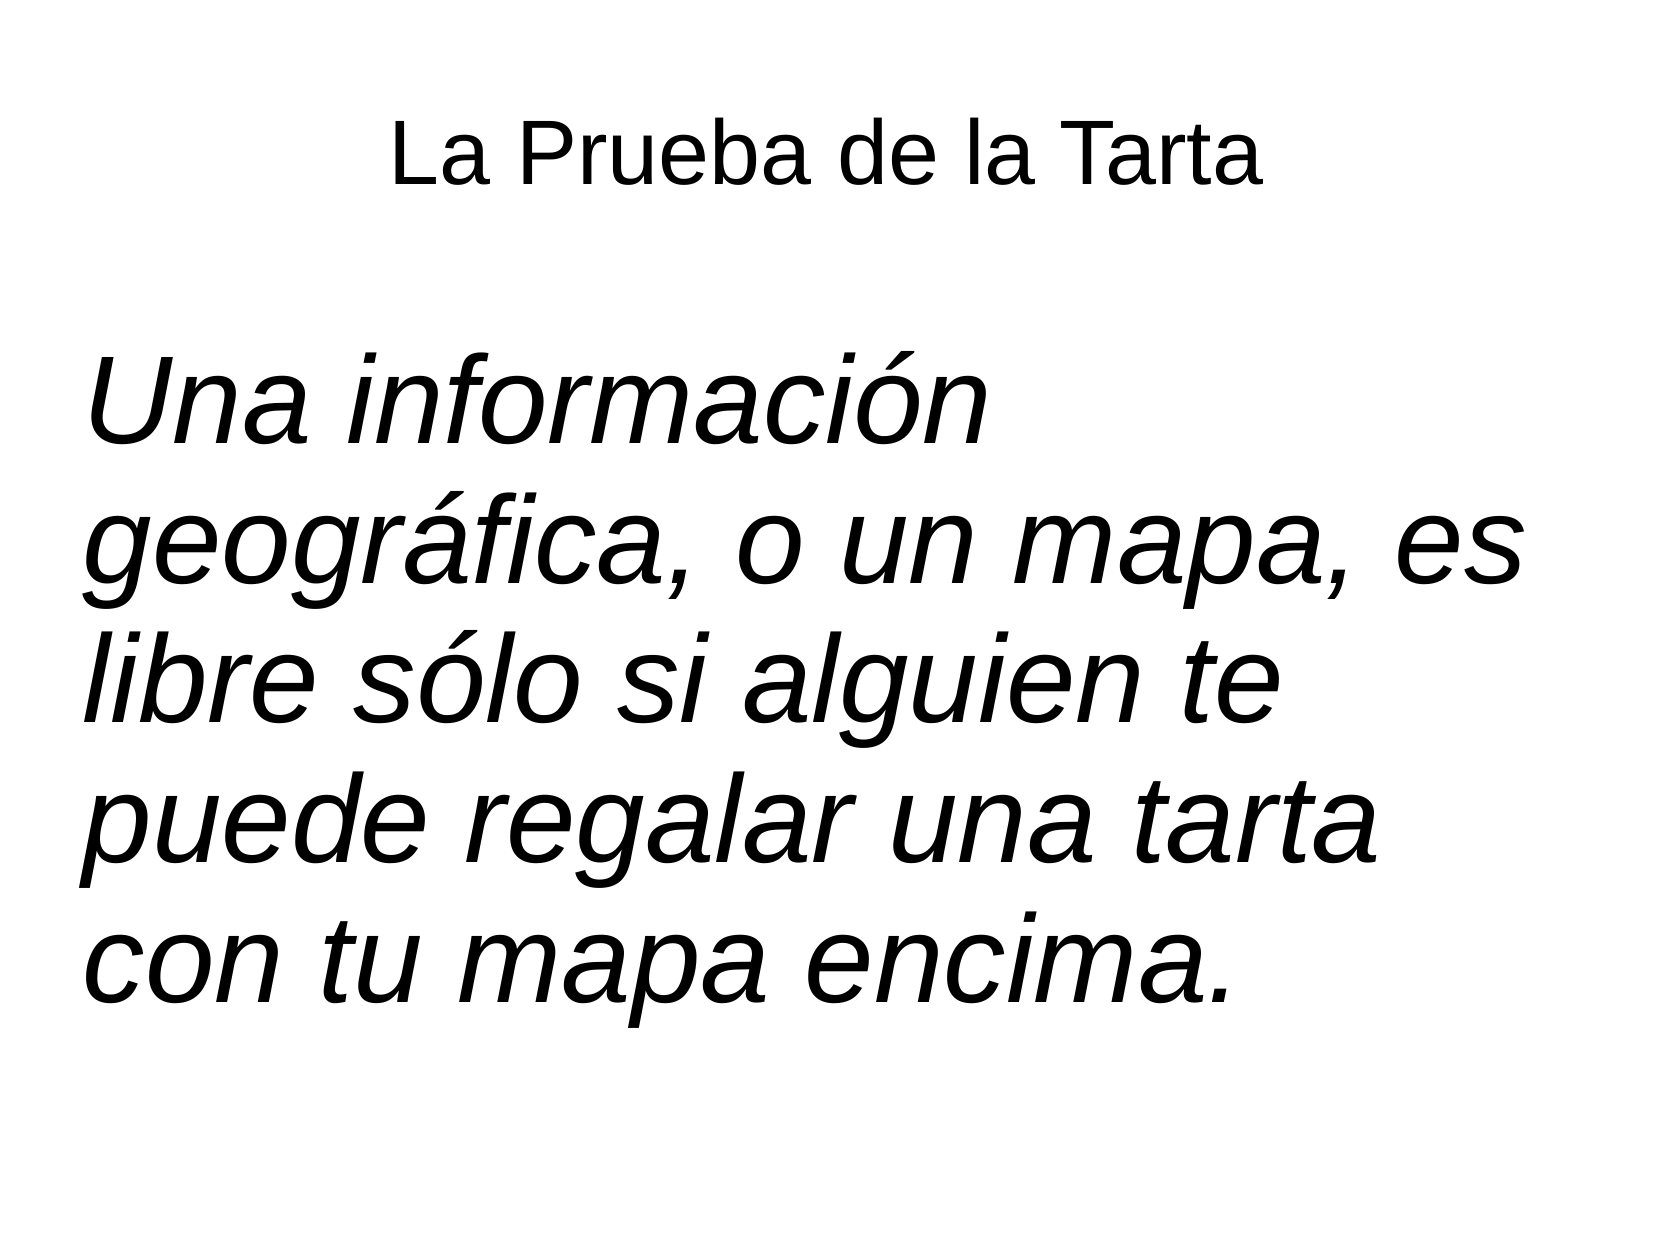

# La Prueba de la Tarta
Una información geográfica, o un mapa, es libre sólo si alguien te puede regalar una tarta con tu mapa encima.